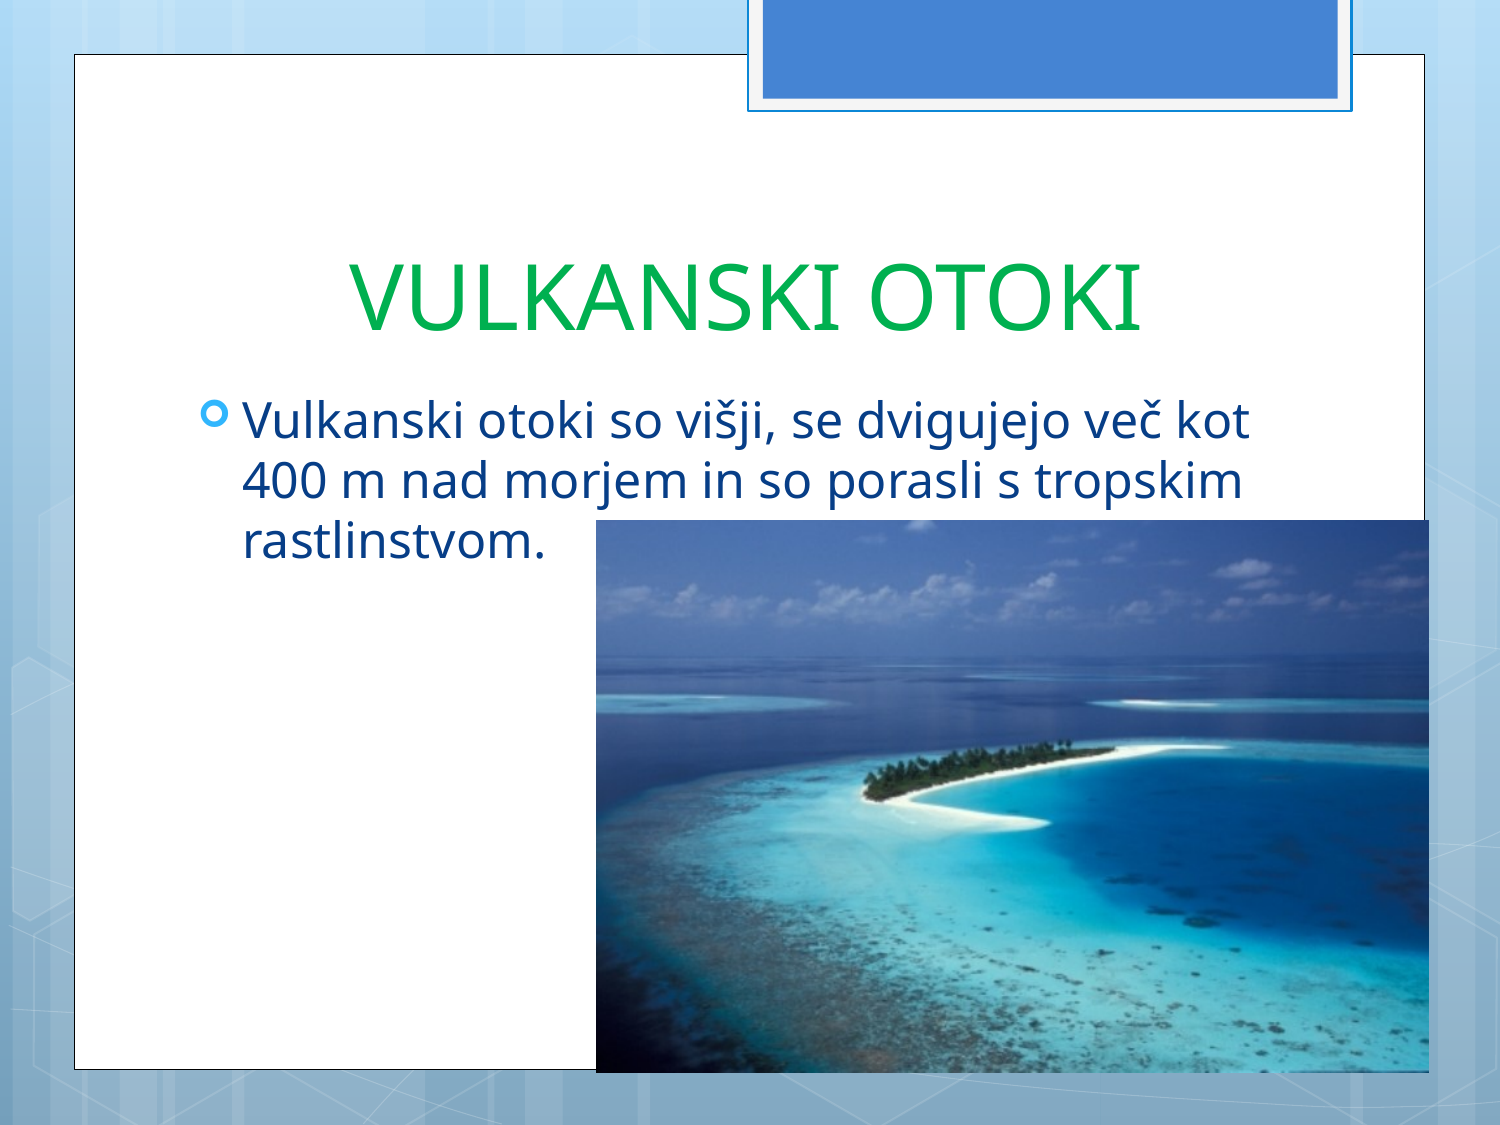

# VULKANSKI OTOKI
Vulkanski otoki so višji, se dvigujejo več kot 400 m nad morjem in so porasli s tropskim rastlinstvom.